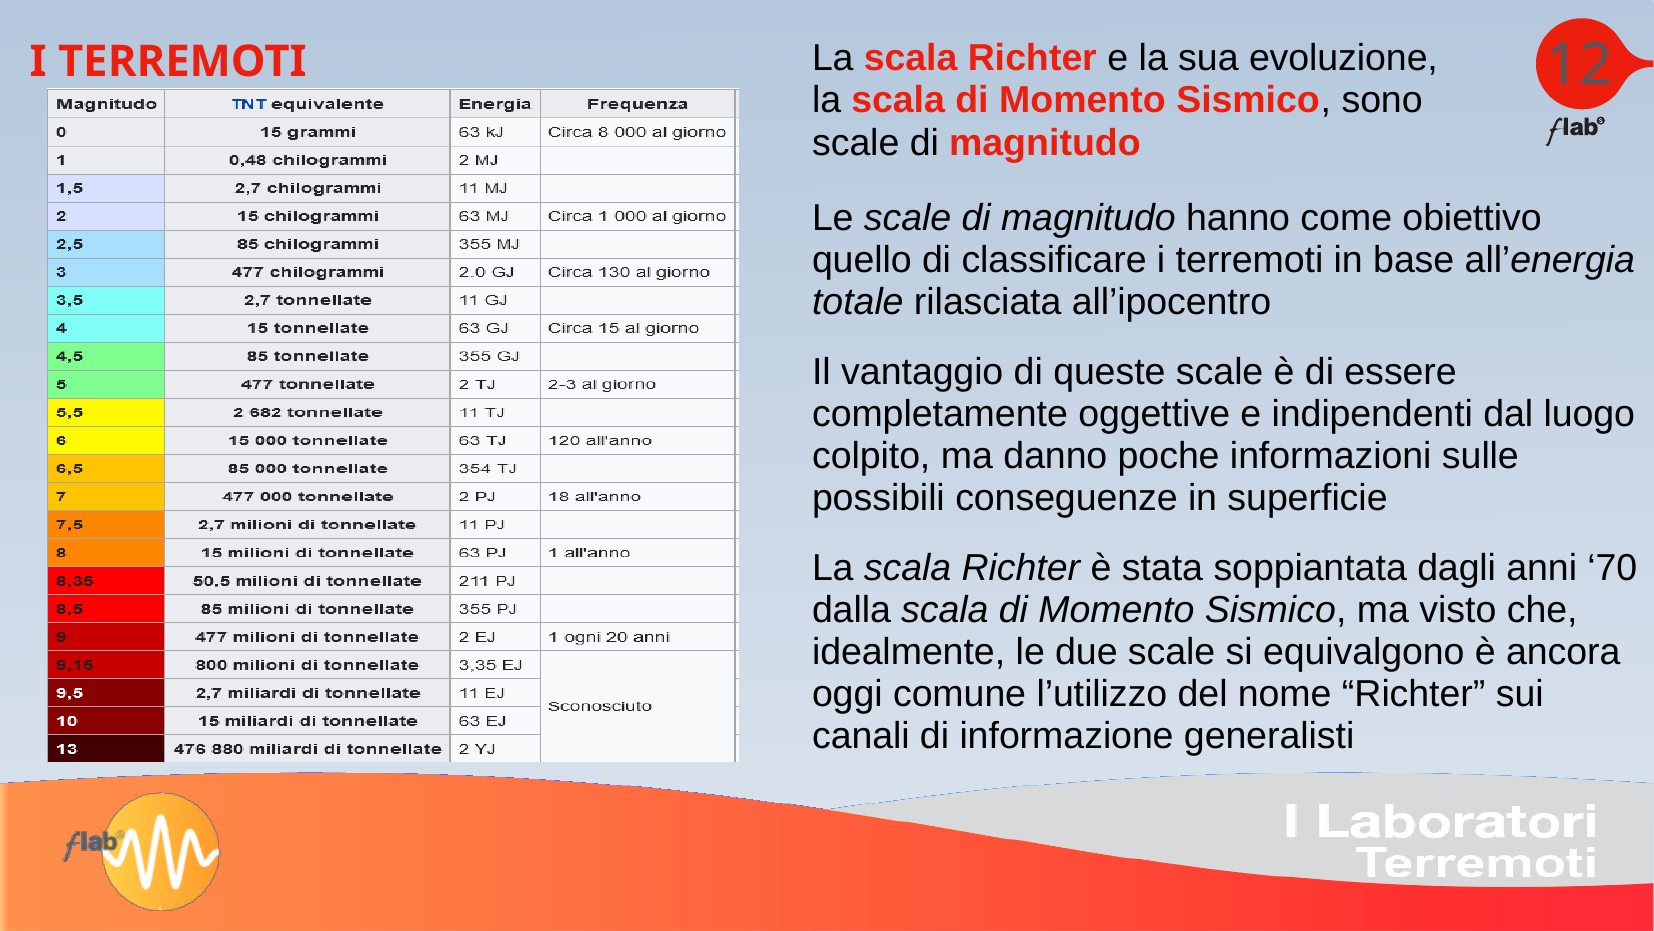

12
I TERREMOTI
La scala Richter e la sua evoluzione, la scala di Momento Sismico, sono scale di magnitudo
Le scale di magnitudo hanno come obiettivo quello di classificare i terremoti in base all’energia totale rilasciata all’ipocentro
Il vantaggio di queste scale è di essere completamente oggettive e indipendenti dal luogo colpito, ma danno poche informazioni sulle possibili conseguenze in superficie
La scala Richter è stata soppiantata dagli anni ‘70 dalla scala di Momento Sismico, ma visto che, idealmente, le due scale si equivalgono è ancora oggi comune l’utilizzo del nome “Richter” sui canali di informazione generalisti